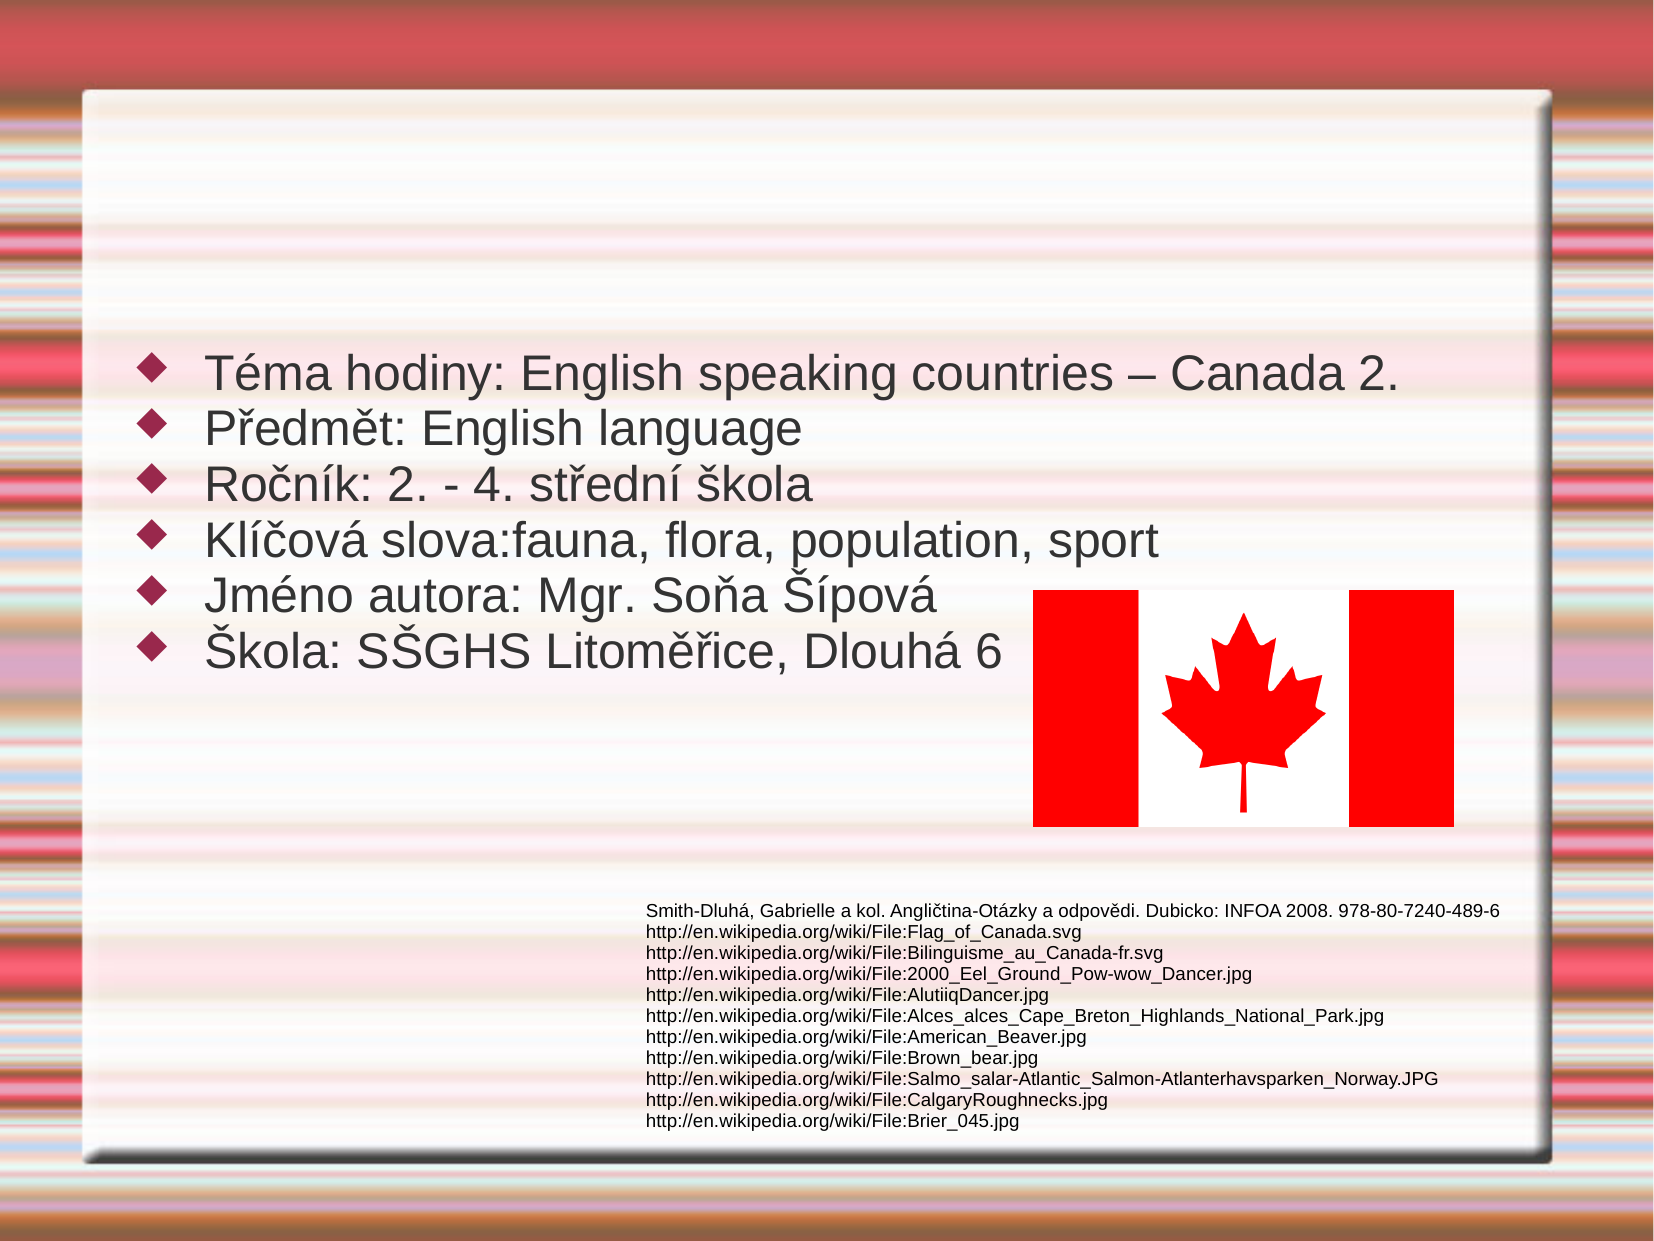

# Téma hodiny: English speaking countries – Canada 2.
Předmět: English language
Ročník: 2. - 4. střední škola
Klíčová slova:fauna, flora, population, sport
Jméno autora: Mgr. Soňa Šípová
Škola: SŠGHS Litoměřice, Dlouhá 6
Smith-Dluhá, Gabrielle a kol. Angličtina-Otázky a odpovědi. Dubicko: INFOA 2008. 978-80-7240-489-6
http://en.wikipedia.org/wiki/File:Flag_of_Canada.svg
http://en.wikipedia.org/wiki/File:Bilinguisme_au_Canada-fr.svg
http://en.wikipedia.org/wiki/File:2000_Eel_Ground_Pow-wow_Dancer.jpg
http://en.wikipedia.org/wiki/File:AlutiiqDancer.jpg
http://en.wikipedia.org/wiki/File:Alces_alces_Cape_Breton_Highlands_National_Park.jpg
http://en.wikipedia.org/wiki/File:American_Beaver.jpg
http://en.wikipedia.org/wiki/File:Brown_bear.jpg
http://en.wikipedia.org/wiki/File:Salmo_salar-Atlantic_Salmon-Atlanterhavsparken_Norway.JPG
http://en.wikipedia.org/wiki/File:CalgaryRoughnecks.jpg
http://en.wikipedia.org/wiki/File:Brier_045.jpg